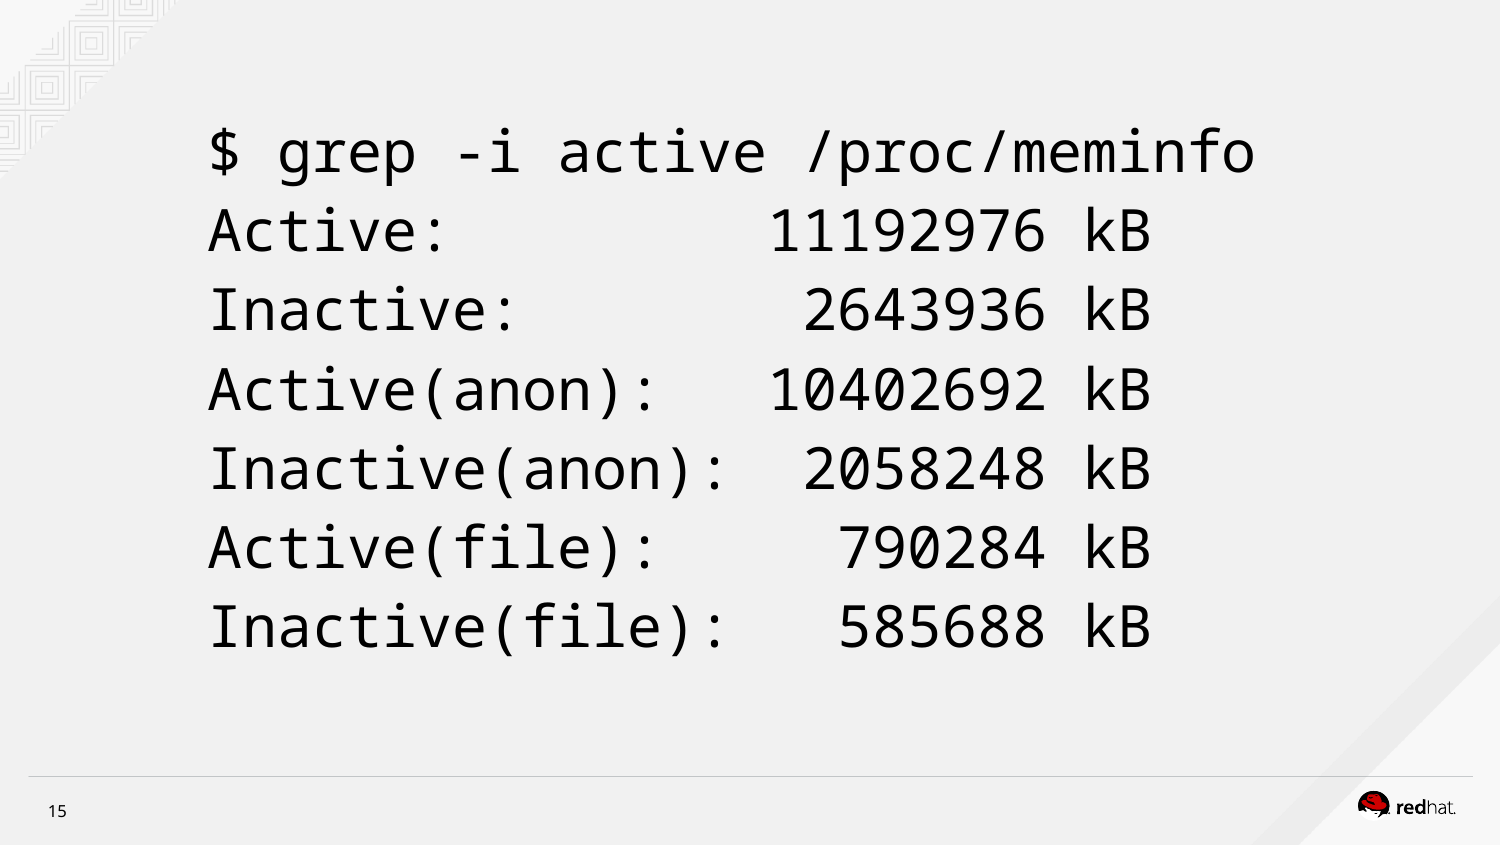

# $ grep -i active /proc/meminfo Active: 11192976 kB Inactive: 2643936 kB Active(anon): 10402692 kB Inactive(anon): 2058248 kB Active(file): 790284 kB Inactive(file): 585688 kB
15